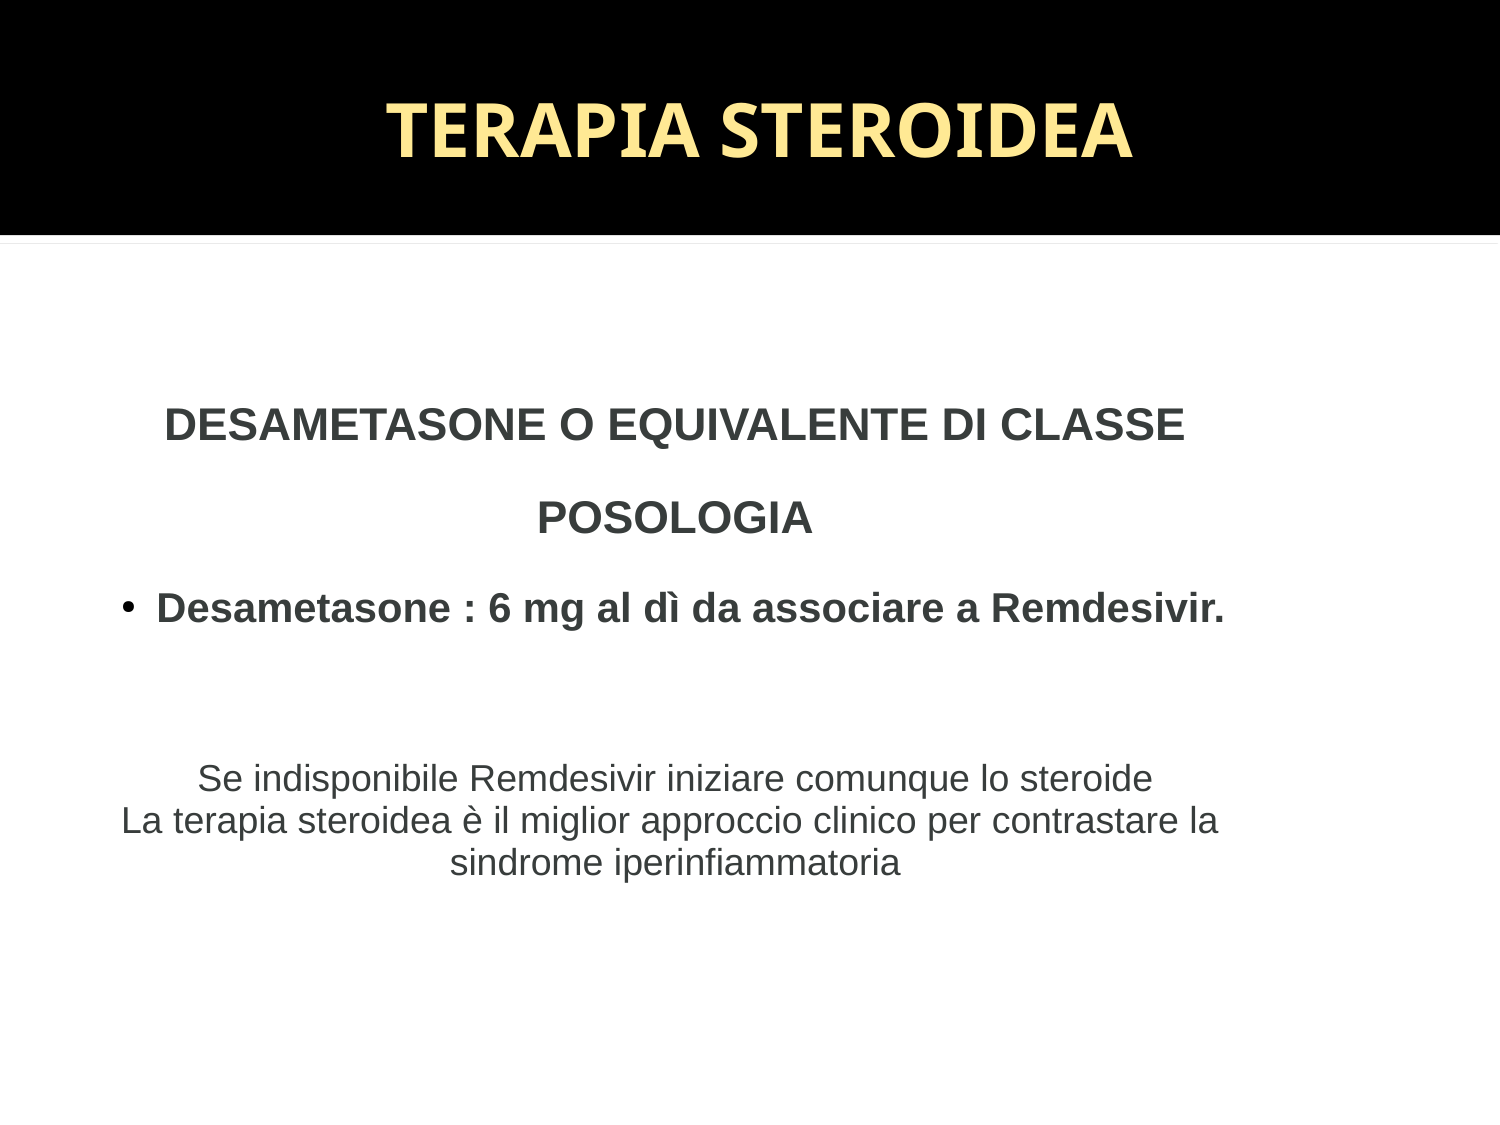

# TERAPIA STEROIDEA
DESAMETASONE O EQUIVALENTE DI CLASSE
POSOLOGIA
Desametasone : 6 mg al dì da associare a Remdesivir.
Se indisponibile Remdesivir iniziare comunque lo steroide
La terapia steroidea è il miglior approccio clinico per contrastare la
sindrome iperinfiammatoria